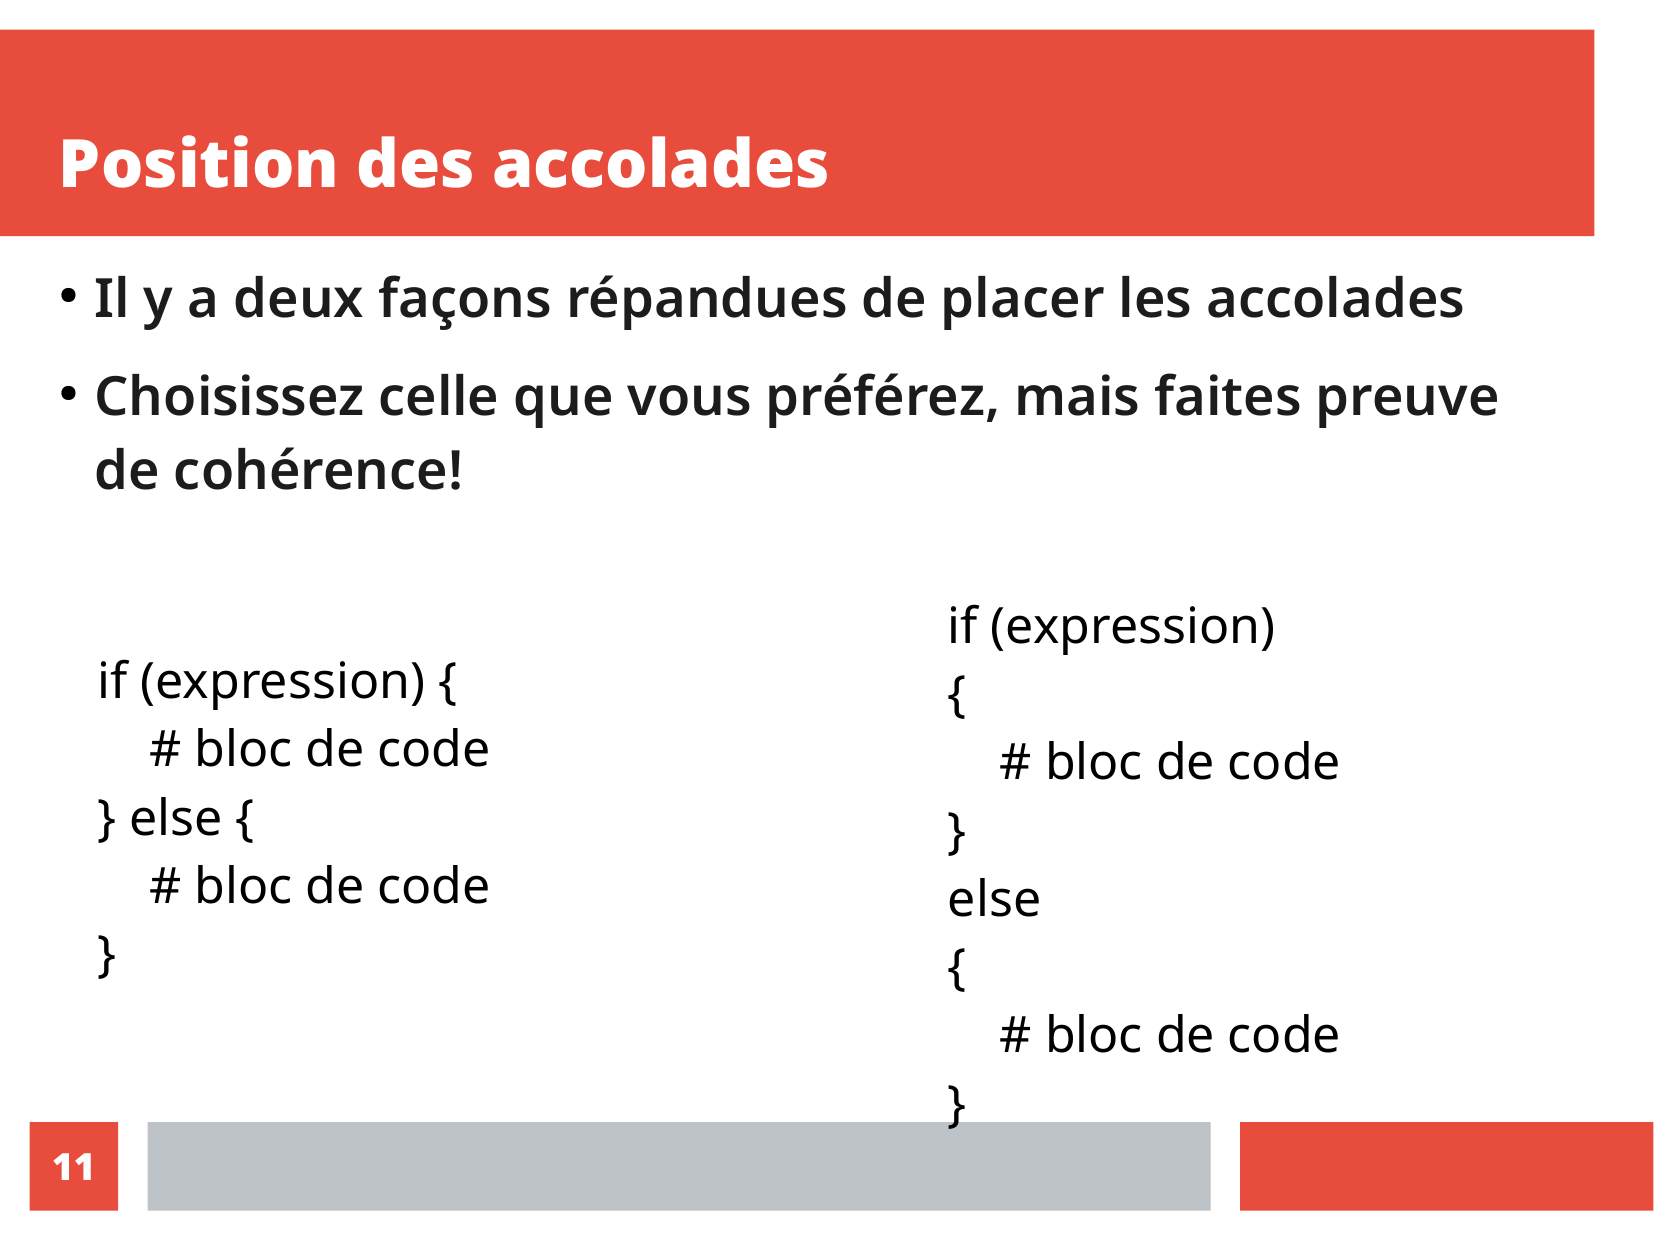

# Position des accolades
Il y a deux façons répandues de placer les accolades
Choisissez celle que vous préférez, mais faites preuve de cohérence!
if (expression)
{
 # bloc de code
}
else
{
 # bloc de code
}
if (expression) {
 # bloc de code
} else {
 # bloc de code
}
11